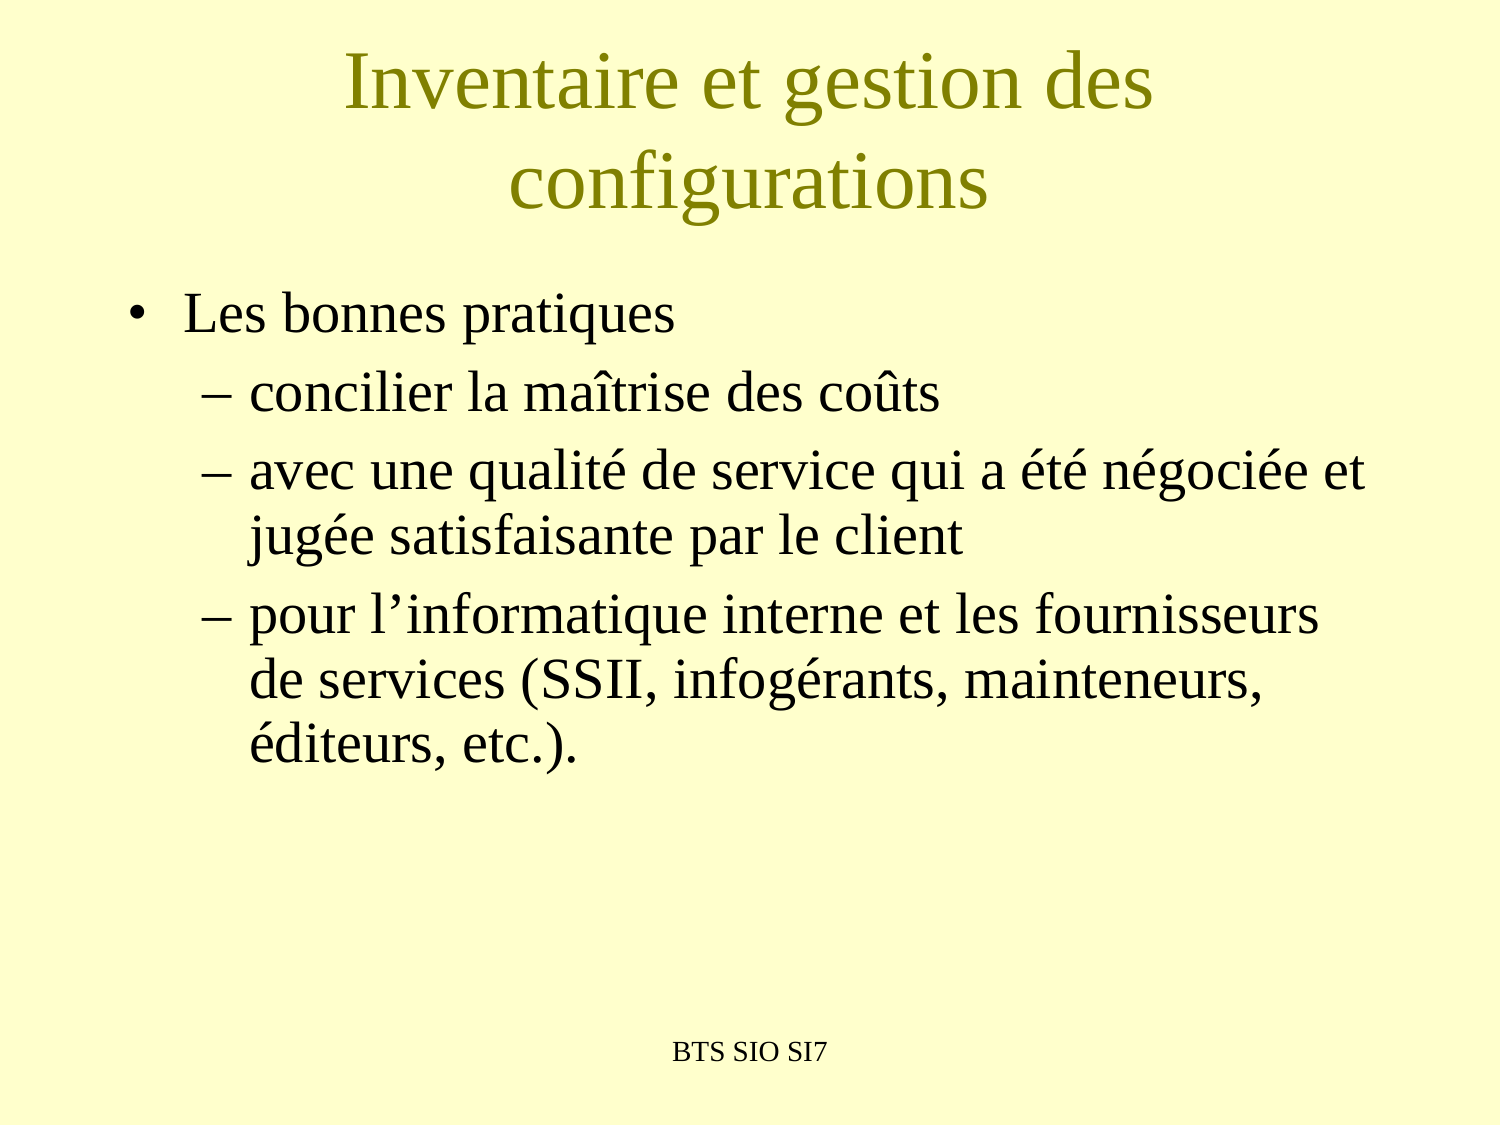

# Les bonnes pratiques
concilier la maîtrise des coûts
avec une qualité de service qui a été négociée et jugée satisfaisante par le client
pour l’informatique interne et les fournisseurs de services (SSII, infogérants, mainteneurs, éditeurs, etc.).
BTS SIO SI7